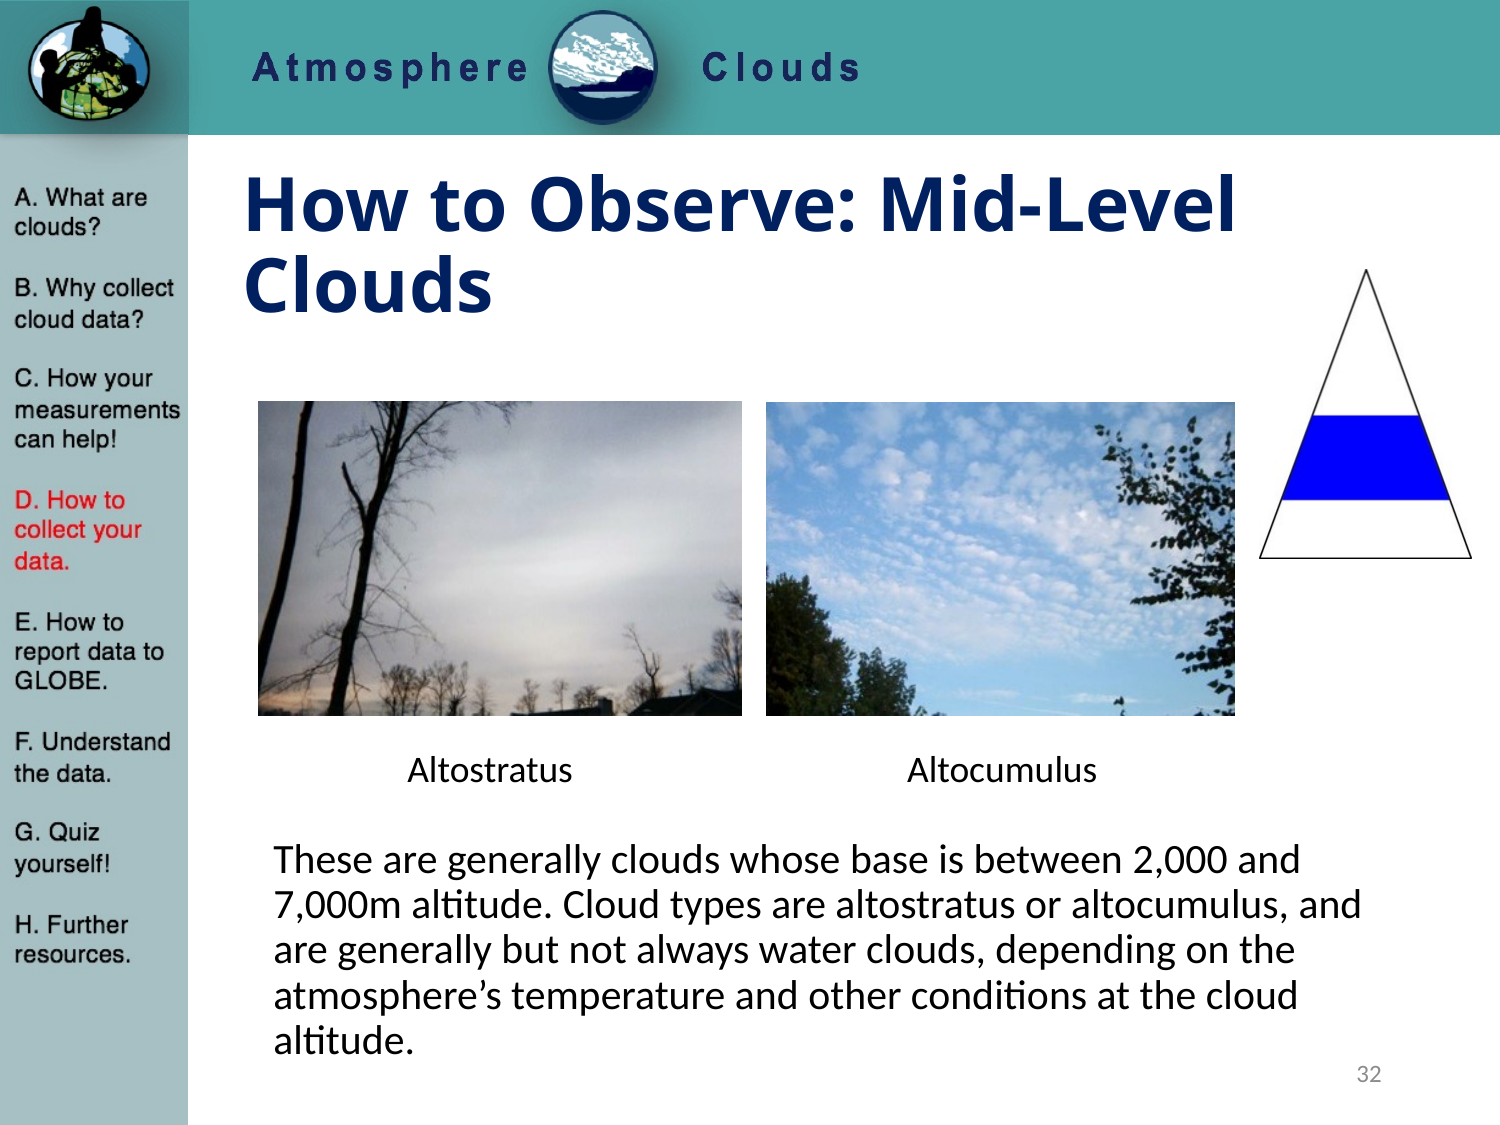

# How to Observe: Mid-Level Clouds
Altostratus
Altocumulus
These are generally clouds whose base is between 2,000 and 7,000m altitude. Cloud types are altostratus or altocumulus, and are generally but not always water clouds, depending on the atmosphere’s temperature and other conditions at the cloud altitude.